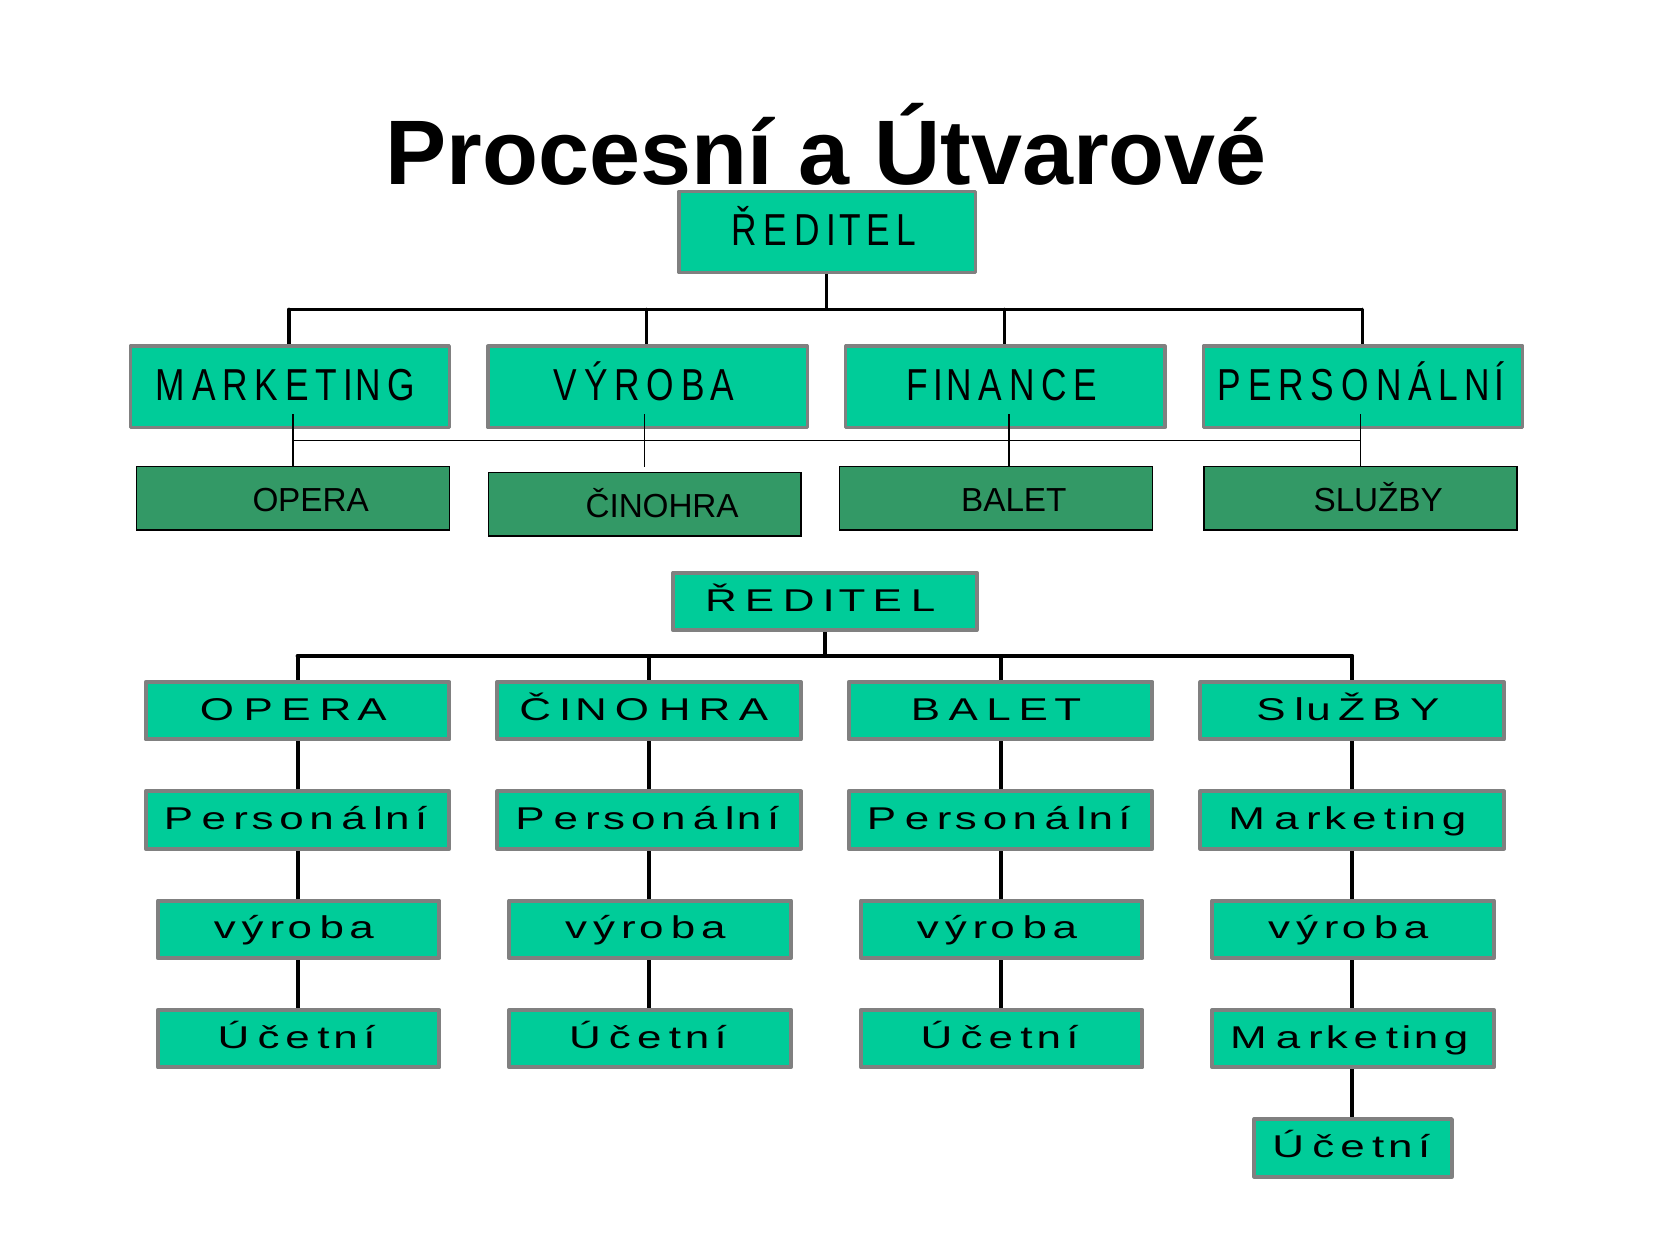

# Procesní a Útvarové
OPERA
BALET
SLUŽBY
ČINOHRA